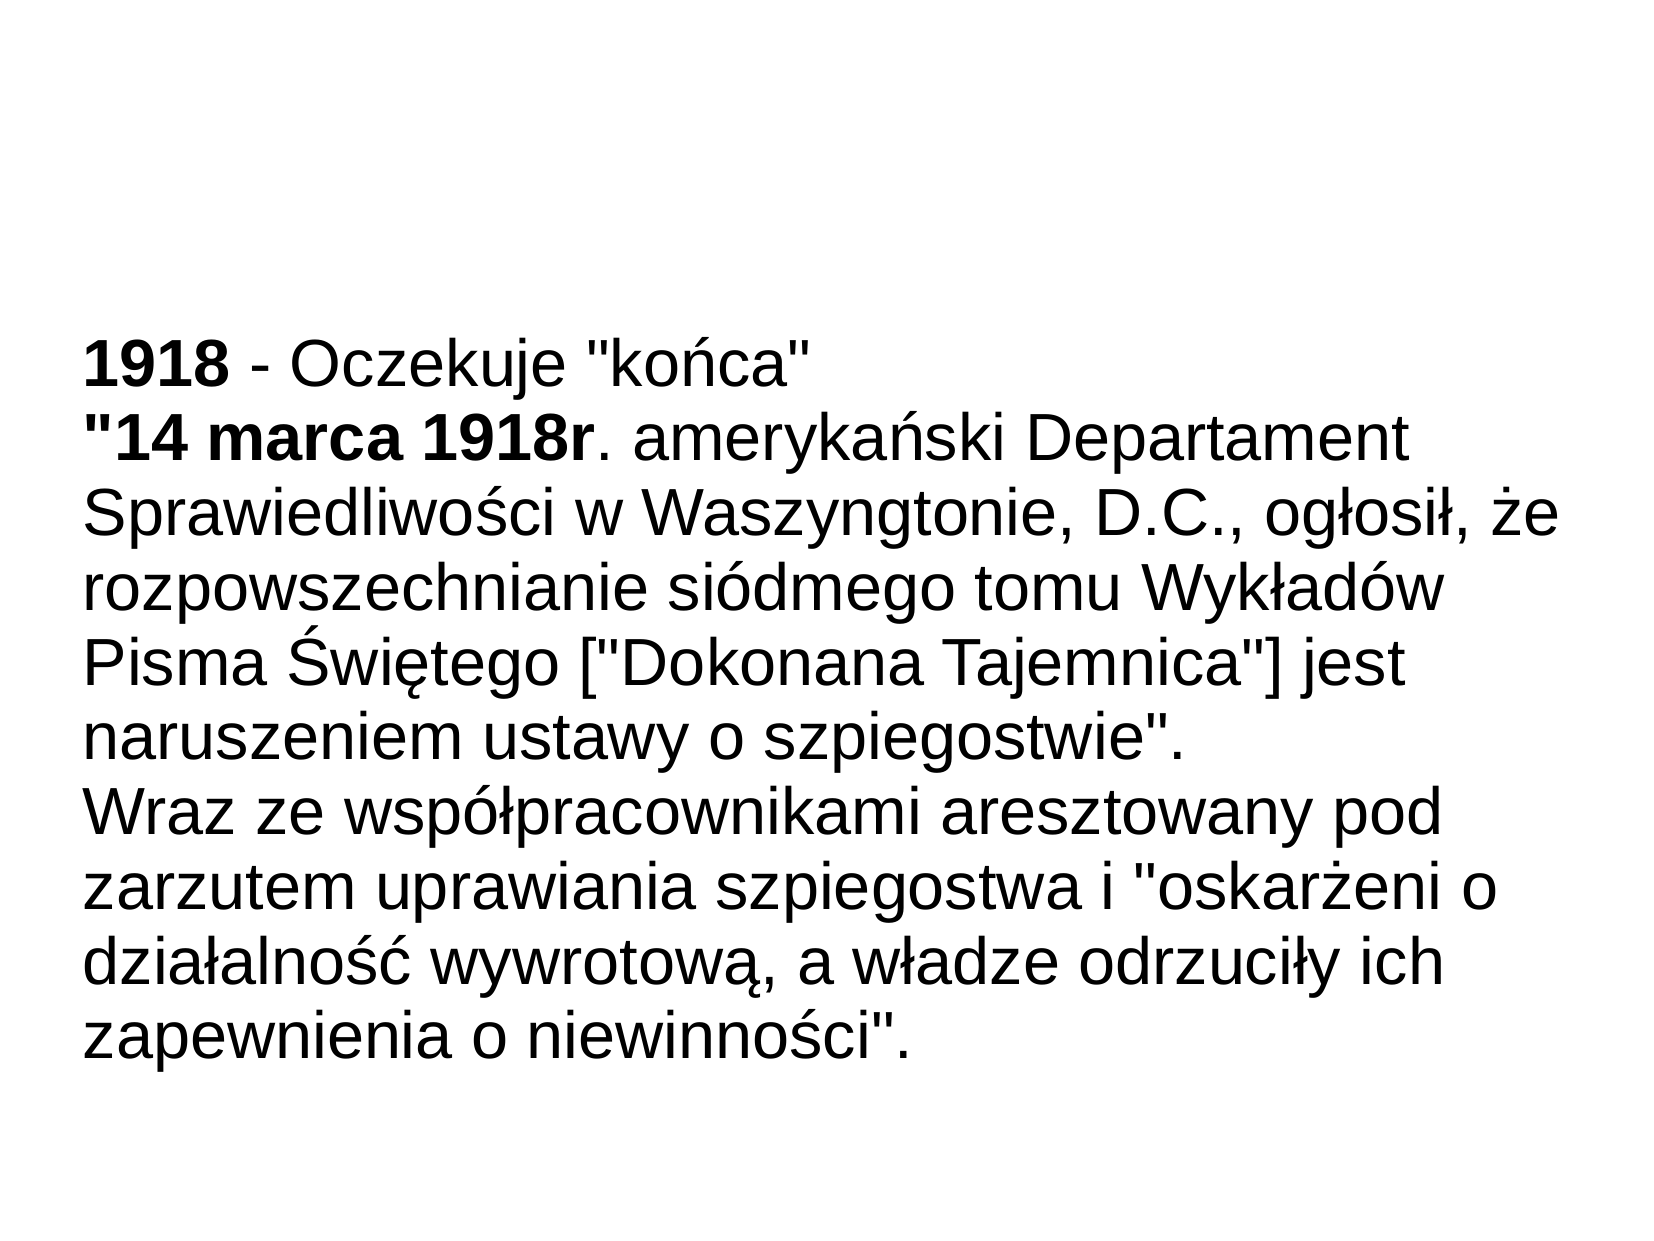

#
1918 - Oczekuje "końca"
"14 marca 1918r. amerykański Departament Sprawiedliwości w Waszyngtonie, D.C., ogłosił, że rozpowszechnianie siódmego tomu Wykładów Pisma Świętego ["Dokonana Tajemnica"] jest naruszeniem ustawy o szpiegostwie".
Wraz ze współpracownikami aresztowany pod zarzutem uprawiania szpiegostwa i "oskarżeni o działalność wywrotową, a władze odrzuciły ich zapewnienia o niewinności".